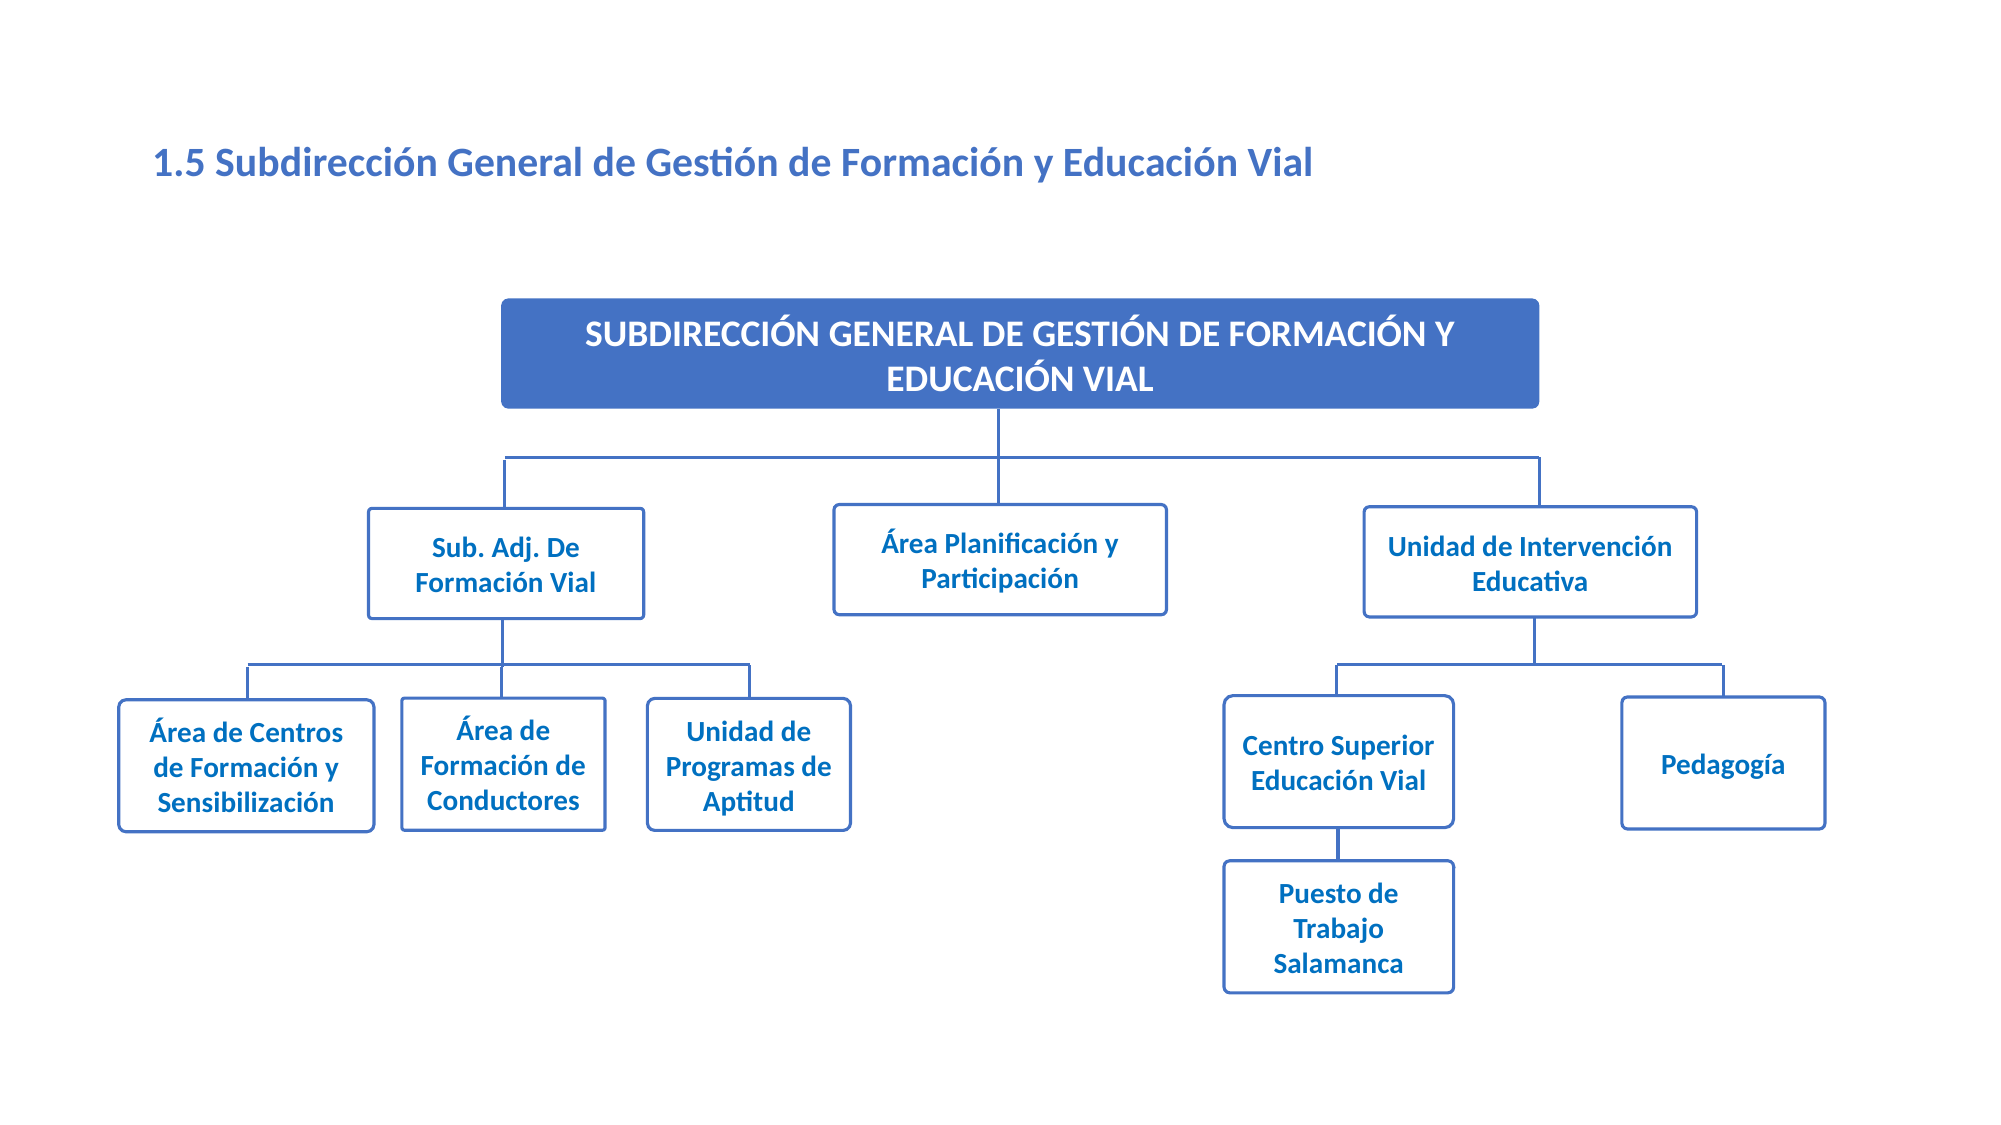

1.5 Subdirección General de Gestión de Formación y Educación Vial
SUBDIRECCIÓN GENERAL DE GESTIÓN DE FORMACIÓN Y EDUCACIÓN VIAL
Área Planificación y Participación
Unidad de Intervención Educativa
Sub. Adj. De Formación Vial
Centro Superior Educación Vial
Pedagogía
Área de Formación de Conductores
Unidad de Programas de Aptitud
Área de Centros de Formación y Sensibilización
Puesto de Trabajo Salamanca